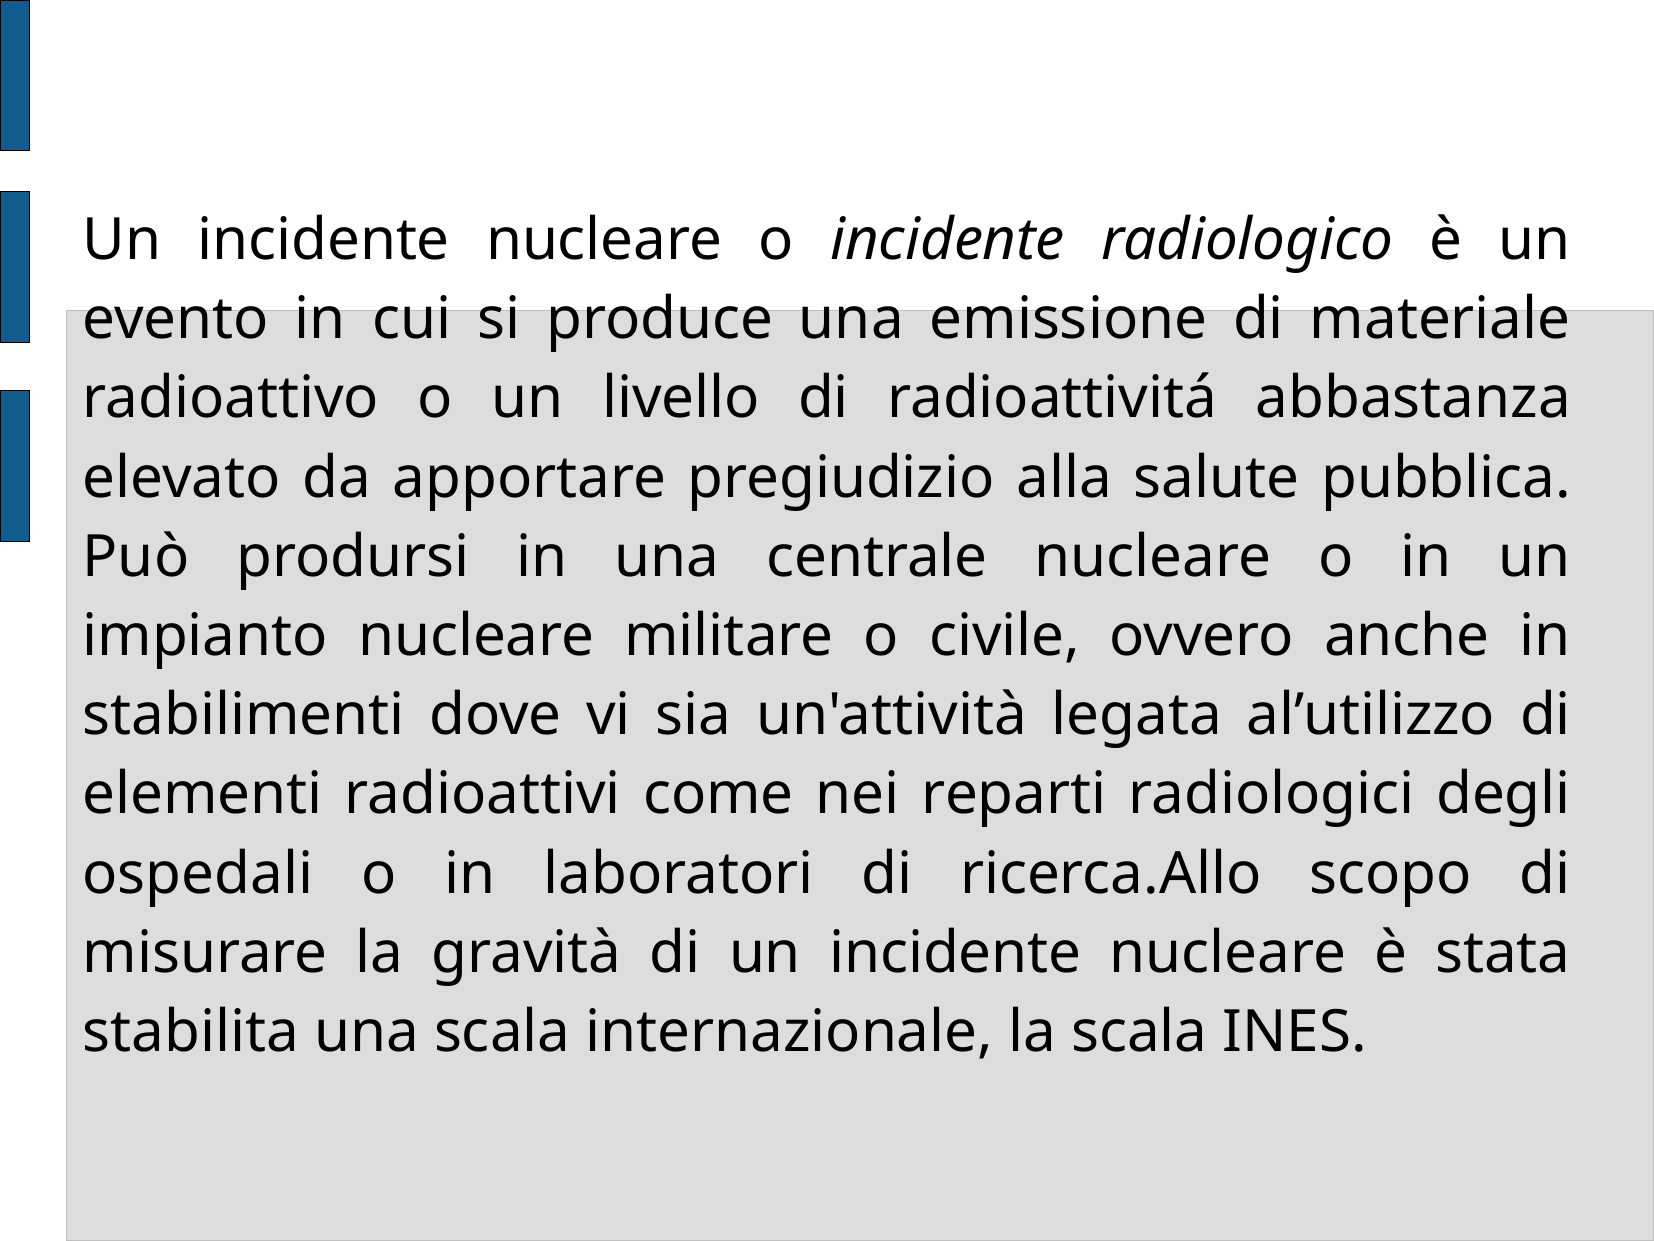

# Un incidente nucleare o incidente radiologico è un evento in cui si produce una emissione di materiale radioattivo o un livello di radioattivitá abbastanza elevato da apportare pregiudizio alla salute pubblica. Può prodursi in una centrale nucleare o in un impianto nucleare militare o civile, ovvero anche in stabilimenti dove vi sia un'attività legata al’utilizzo di elementi radioattivi come nei reparti radiologici degli ospedali o in laboratori di ricerca.Allo scopo di misurare la gravità di un incidente nucleare è stata stabilita una scala internazionale, la scala INES.